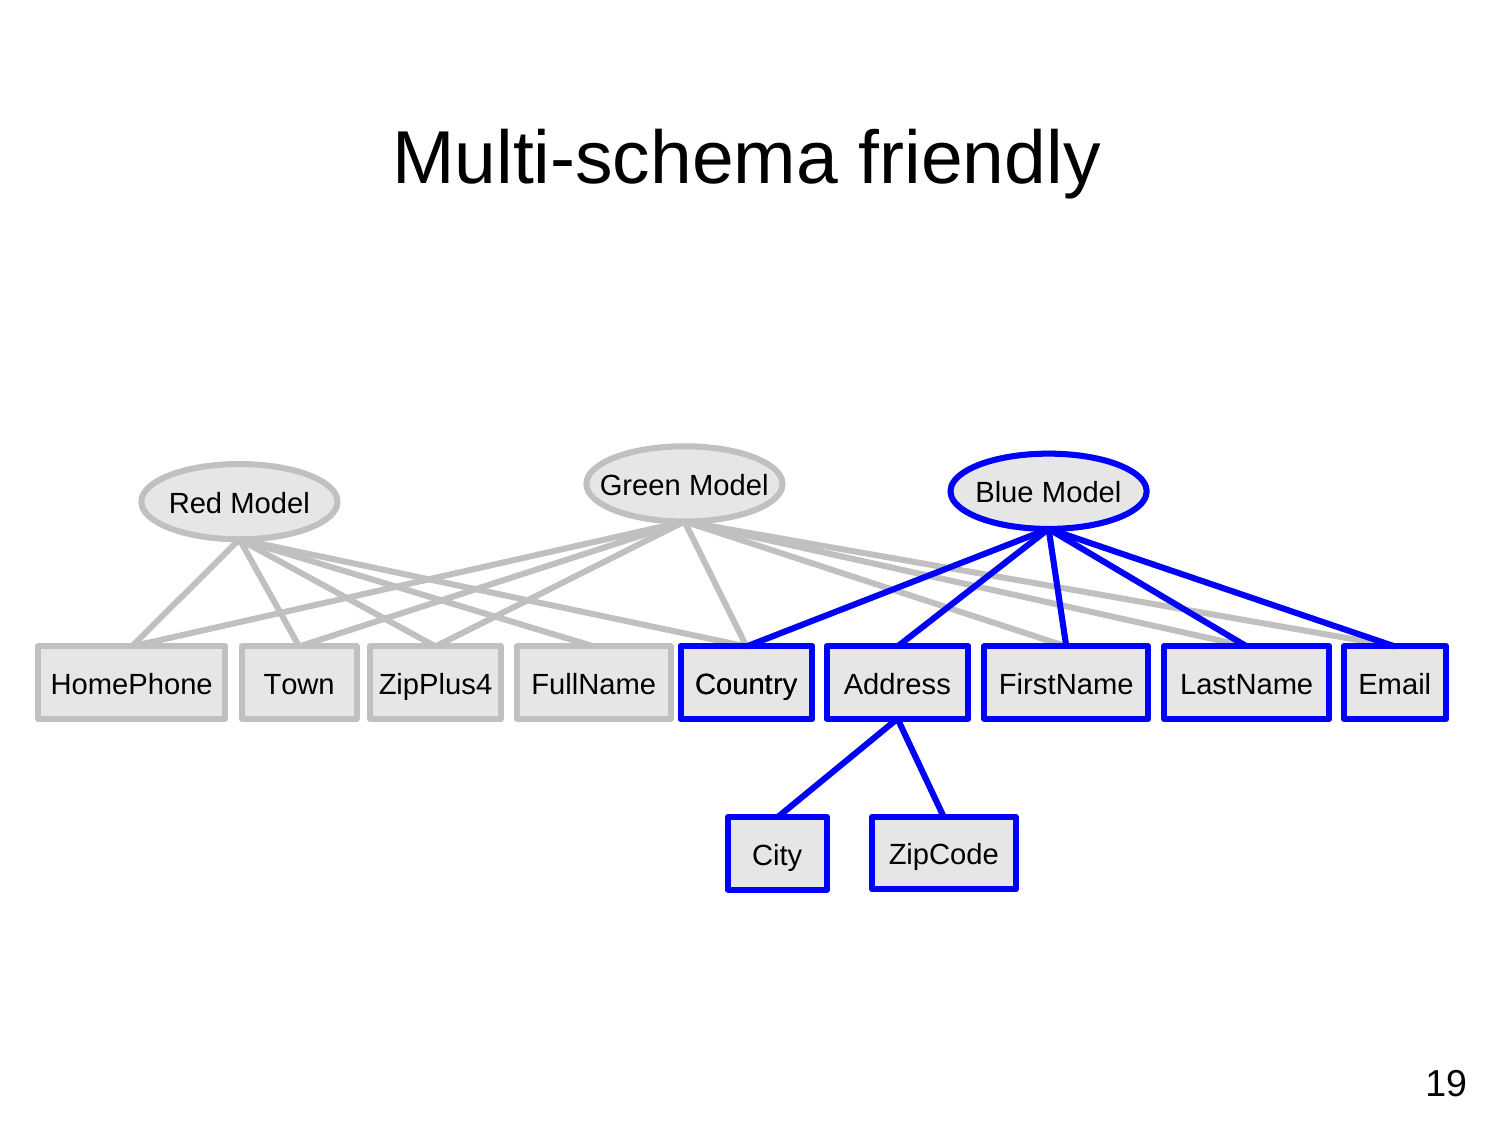

# Multi-schema friendly
Green Model
Blue Model
Red Model
HomePhone
Town
ZipPlus4
FullName
Country
Country
Address
FirstName
LastName
Email
ZipCode
City
Blue Model
Country
Country
Address
FirstName
LastName
Email
ZipCode
City
19